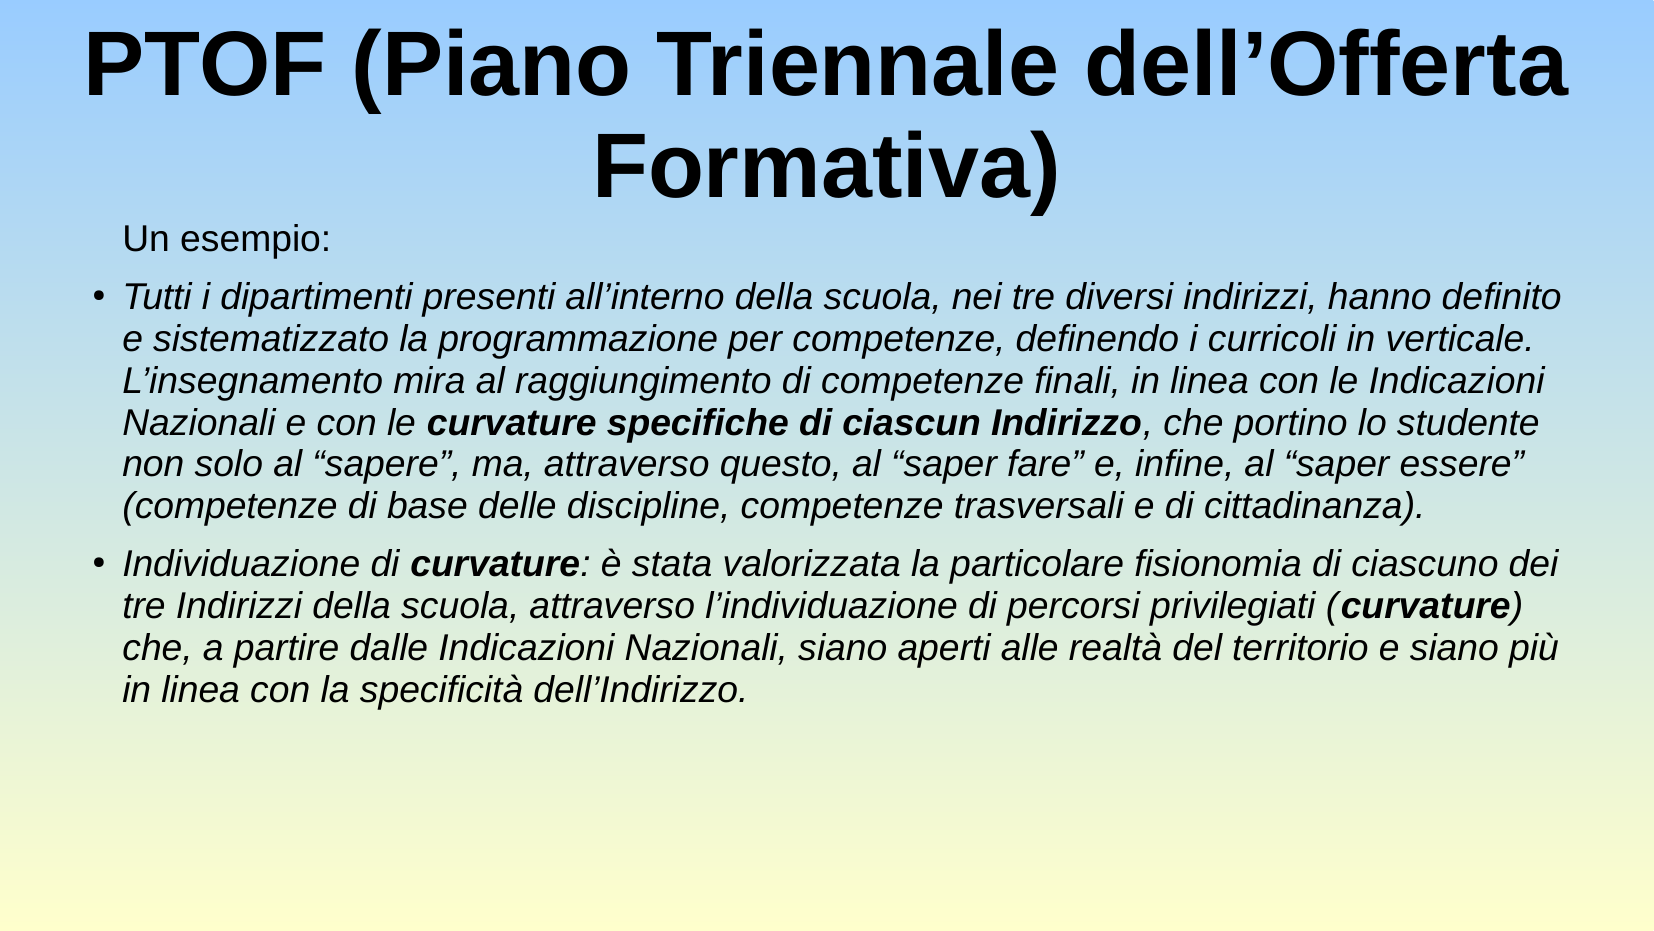

# PTOF (Piano Triennale dell’Offerta Formativa)
Un esempio:
Tutti i dipartimenti presenti all’interno della scuola, nei tre diversi indirizzi, hanno definito e sistematizzato la programmazione per competenze, definendo i curricoli in verticale. L’insegnamento mira al raggiungimento di competenze finali, in linea con le Indicazioni Nazionali e con le curvature specifiche di ciascun Indirizzo, che portino lo studente non solo al “sapere”, ma, attraverso questo, al “saper fare” e, infine, al “saper essere” (competenze di base delle discipline, competenze trasversali e di cittadinanza).
Individuazione di curvature: è stata valorizzata la particolare fisionomia di ciascuno dei tre Indirizzi della scuola, attraverso l’individuazione di percorsi privilegiati (curvature) che, a partire dalle Indicazioni Nazionali, siano aperti alle realtà del territorio e siano più in linea con la specificità dell’Indirizzo.